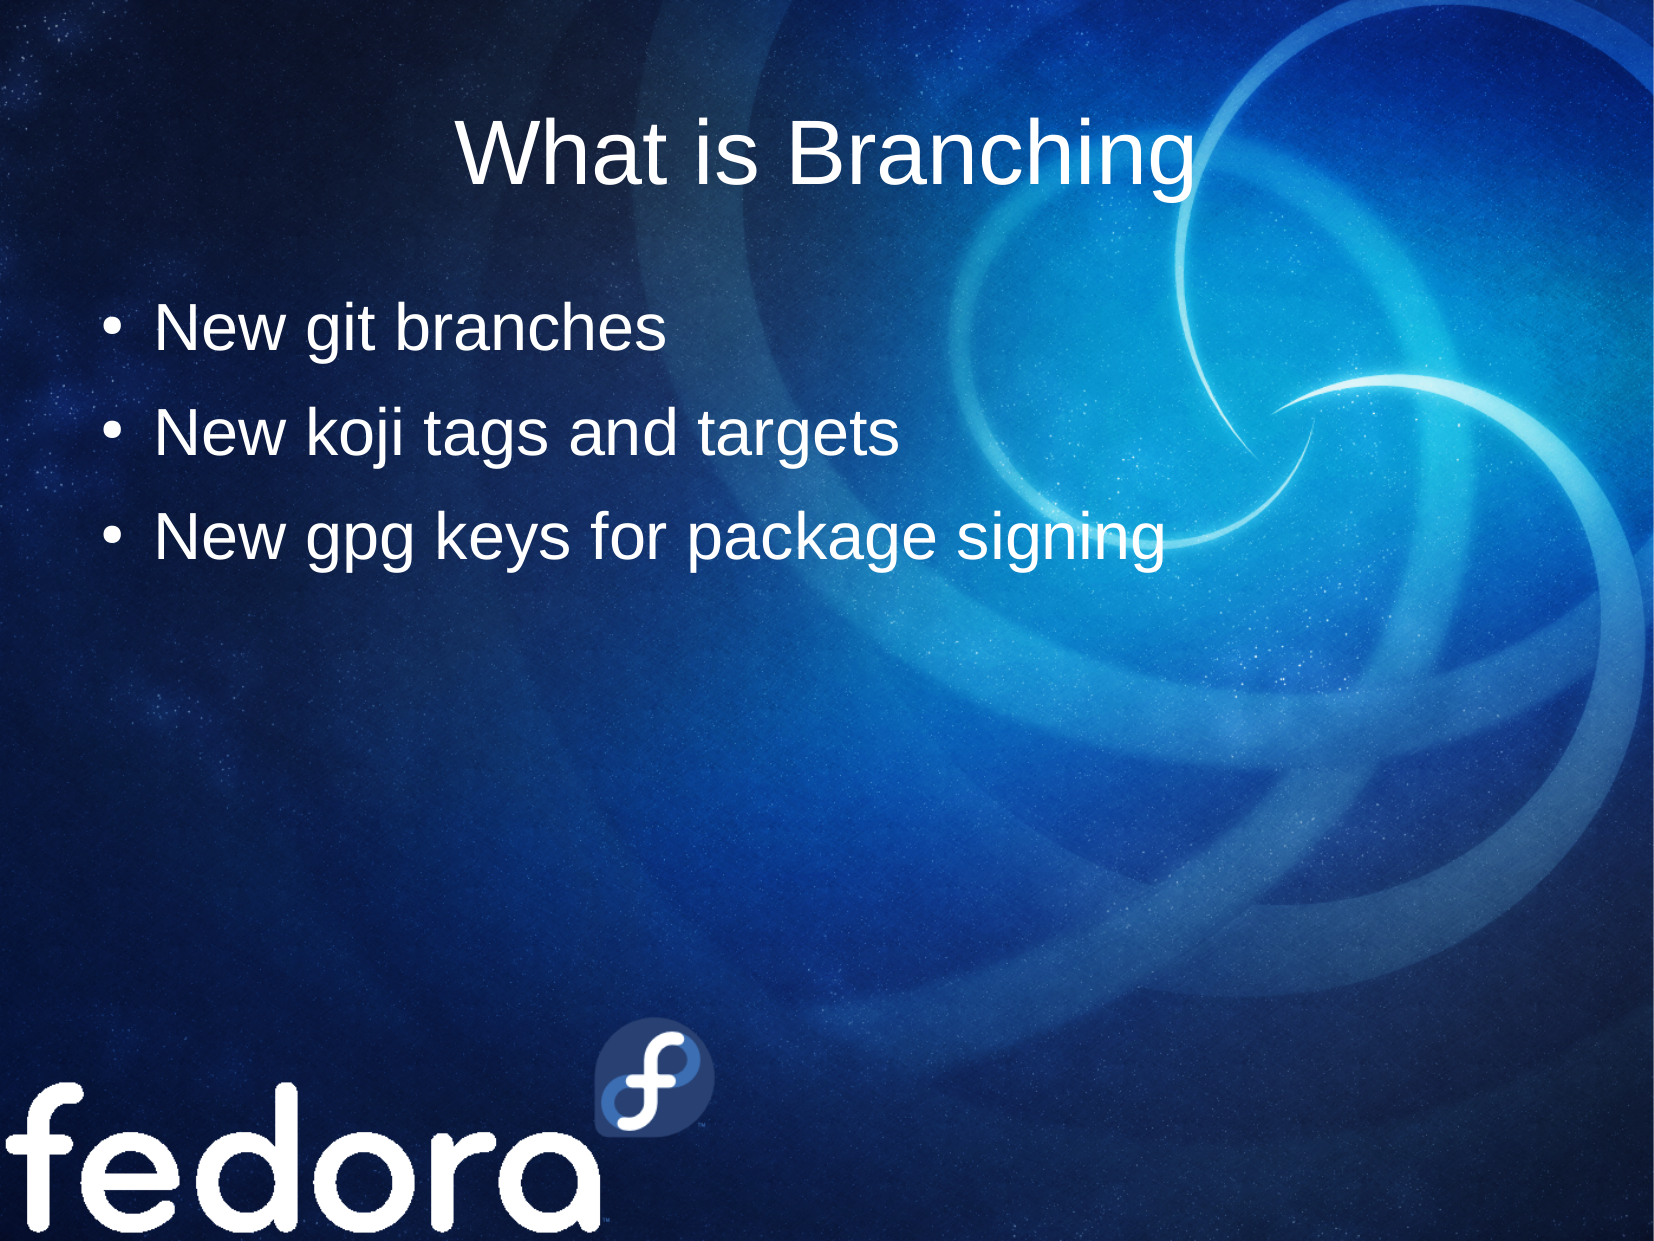

# What is Branching
New git branches
New koji tags and targets
New gpg keys for package signing